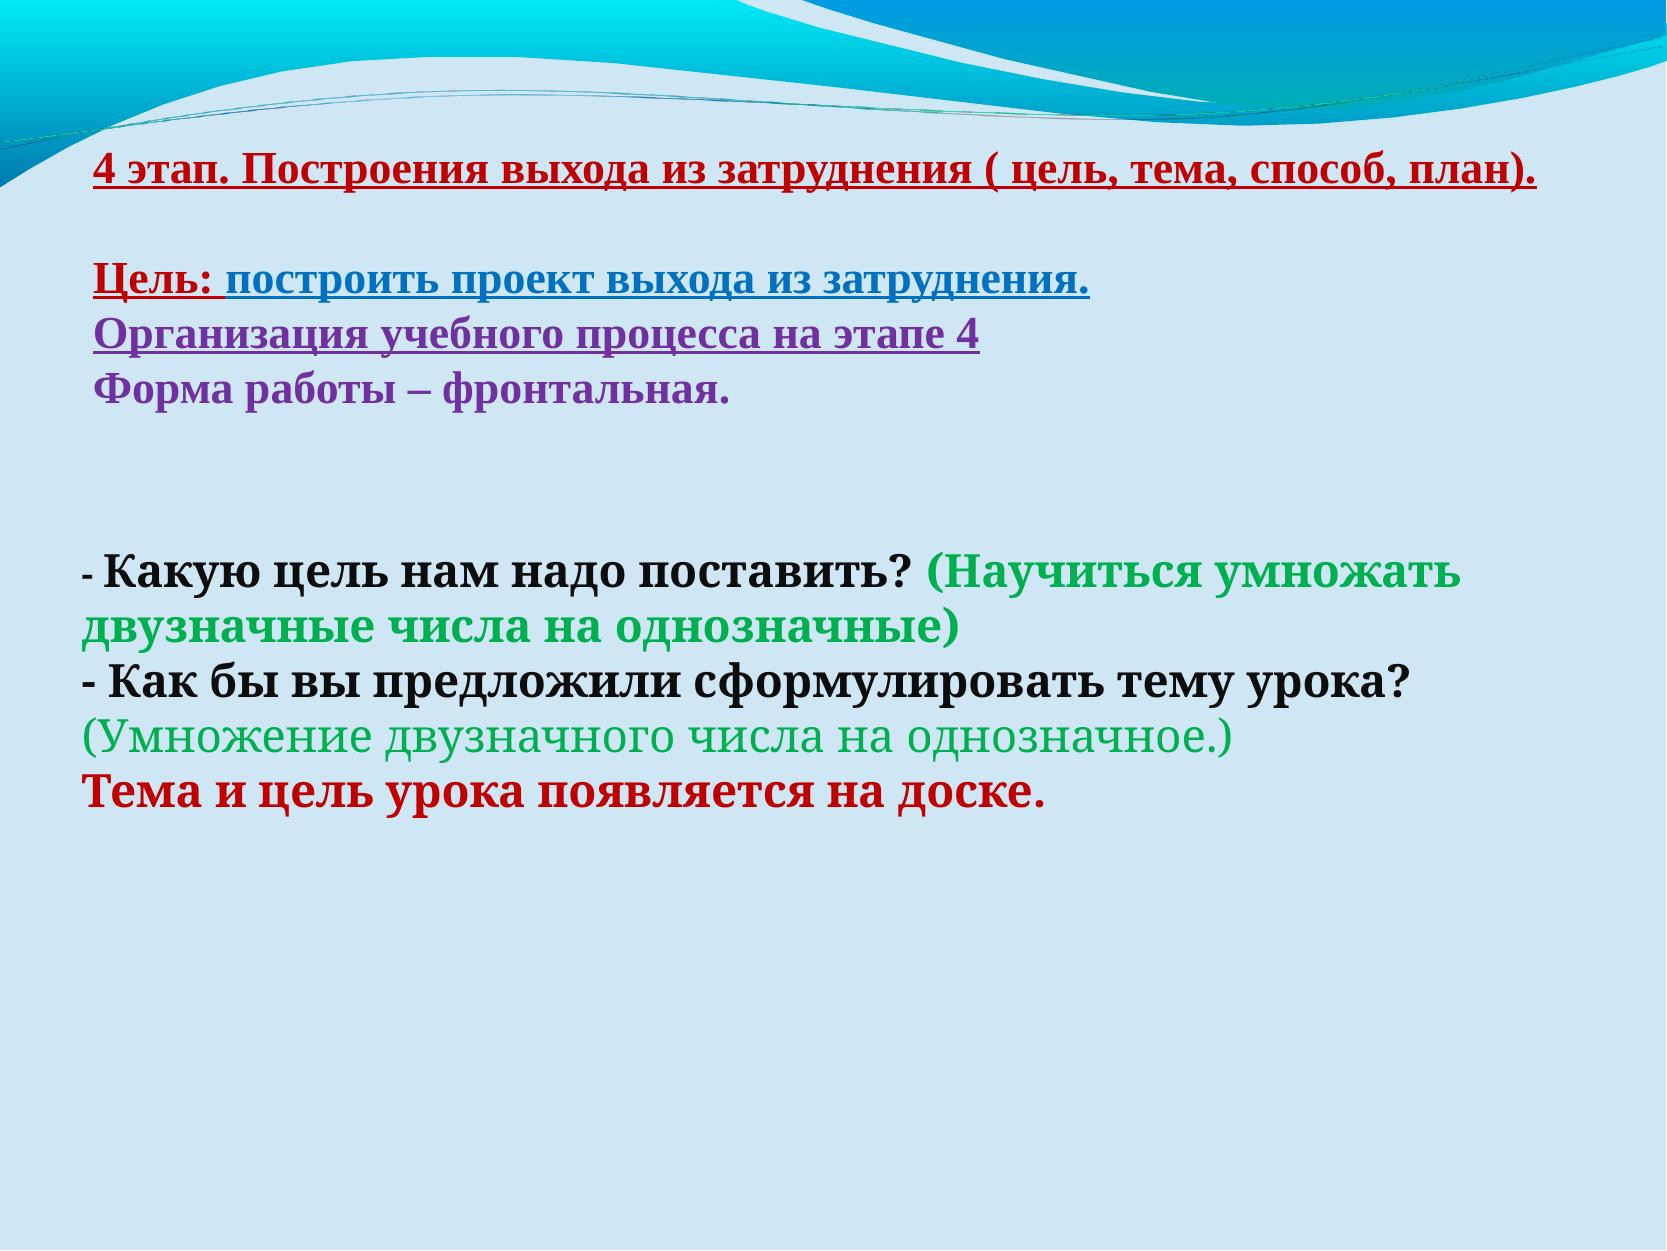

# 4 этап. Построения выхода из затруднения ( цель, тема, способ, план). Цель: построить проект выхода из затруднения. Организация учебного процесса на этапе 4 Форма работы – фронтальная.
- Какую цель нам надо поставить? (Научиться умножать двузначные числа на однозначные)
- Как бы вы предложили сформулировать тему урока? (Умножение двузначного числа на однозначное.)
Тема и цель урока появляется на доске.